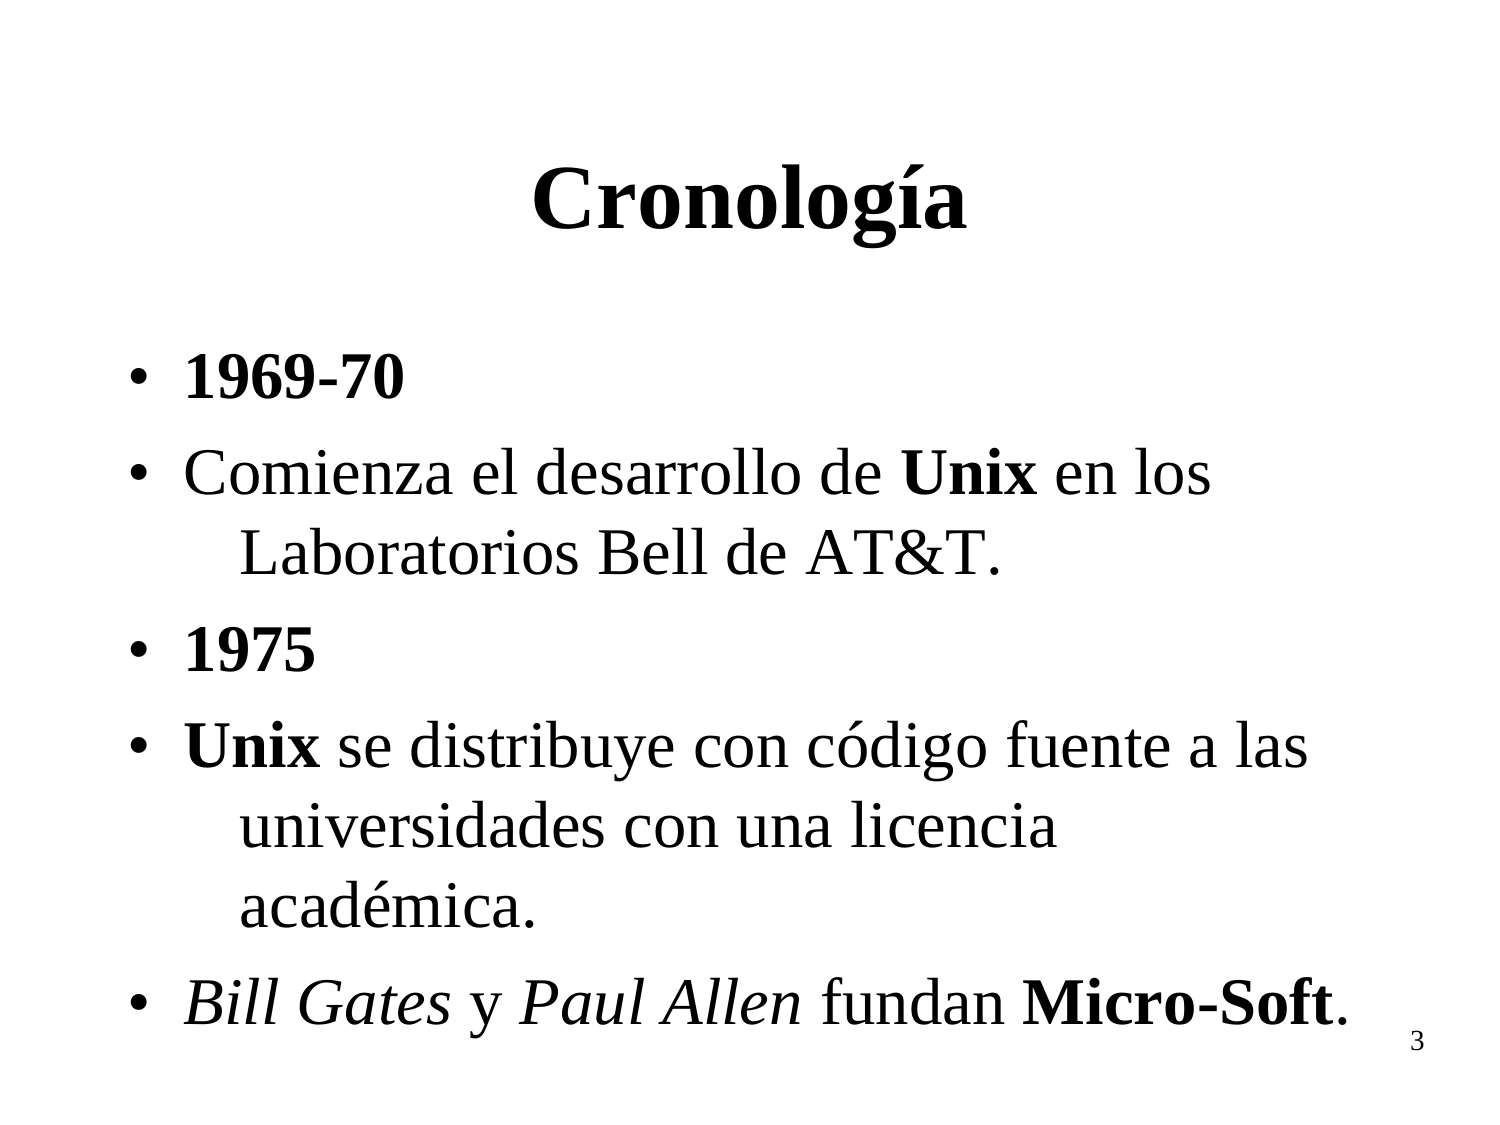

# Cronología
1969-70
Comienza el desarrollo de Unix en los Laboratorios Bell de AT&T.
1975
Unix se distribuye con código fuente a las universidades con una licencia académica.
Bill Gates y Paul Allen fundan Micro-Soft.
3